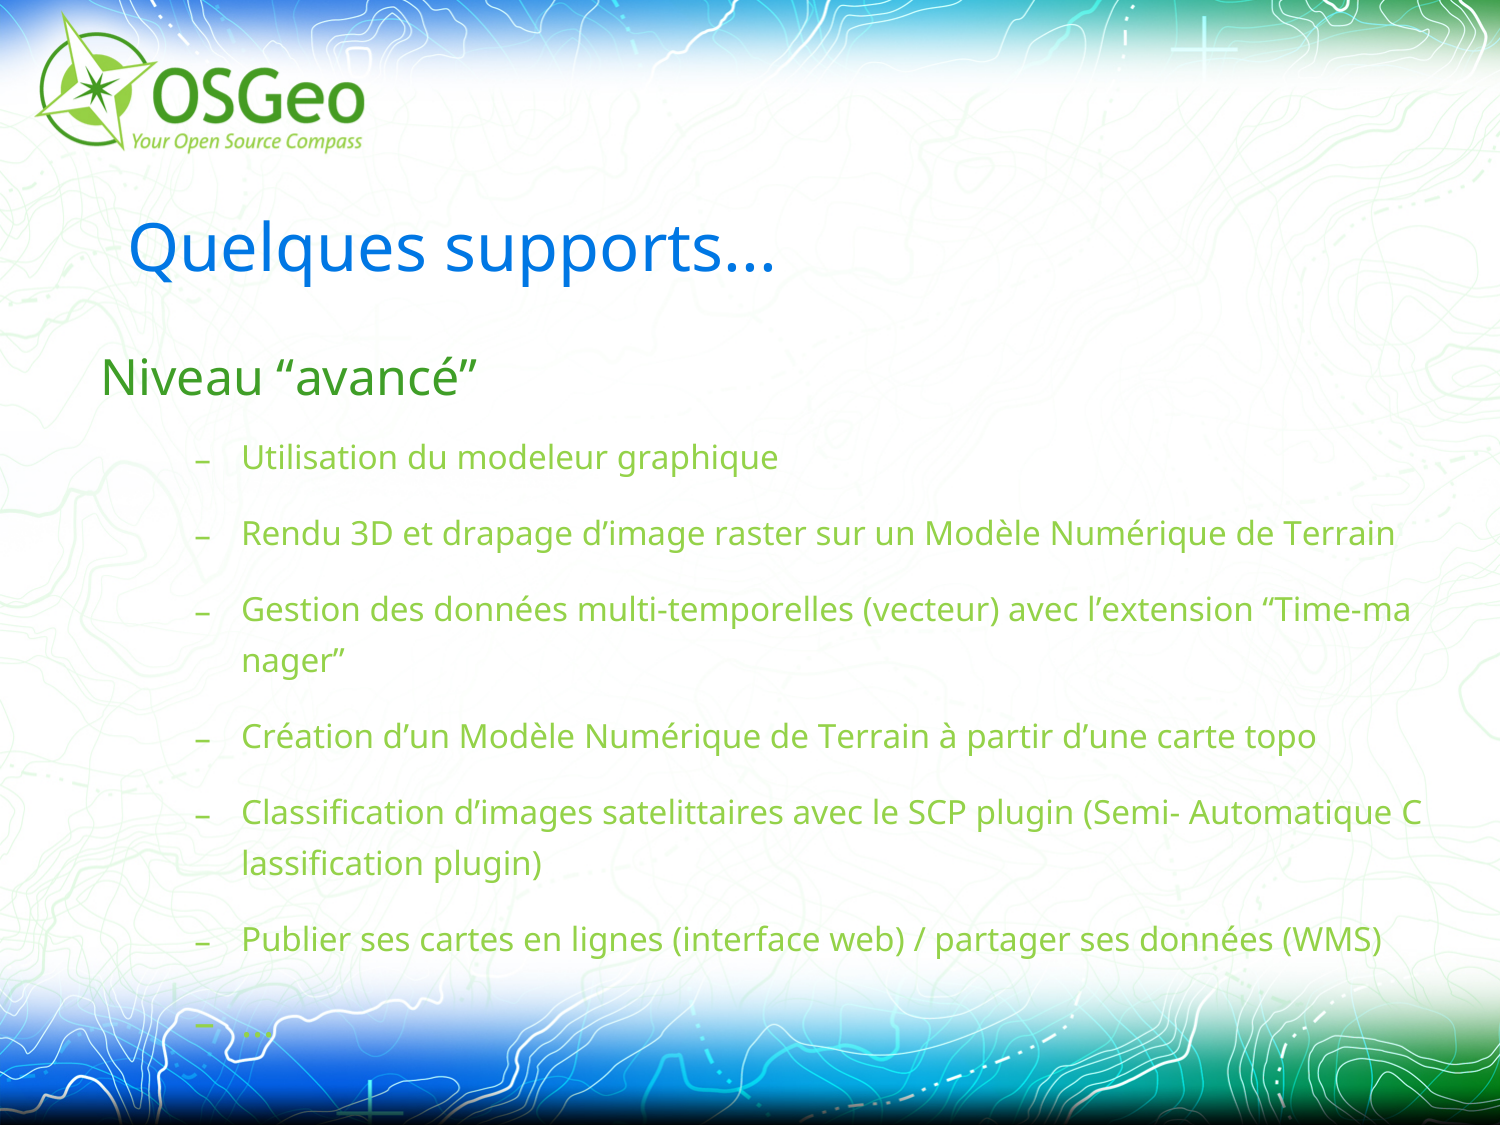

# Quelques supports...
Niveau “avancé”
Utilisation du modeleur graphique
Rendu 3D et drapage d’image raster sur un Modèle Numérique de Terrain
Gestion des données multi-temporelles (vecteur) avec l’extension “Time-manager”
Création d’un Modèle Numérique de Terrain à partir d’une carte topo
Classification d’images satelittaires avec le SCP plugin (Semi- Automatique Classification plugin)
Publier ses cartes en lignes (interface web) / partager ses données (WMS)
...